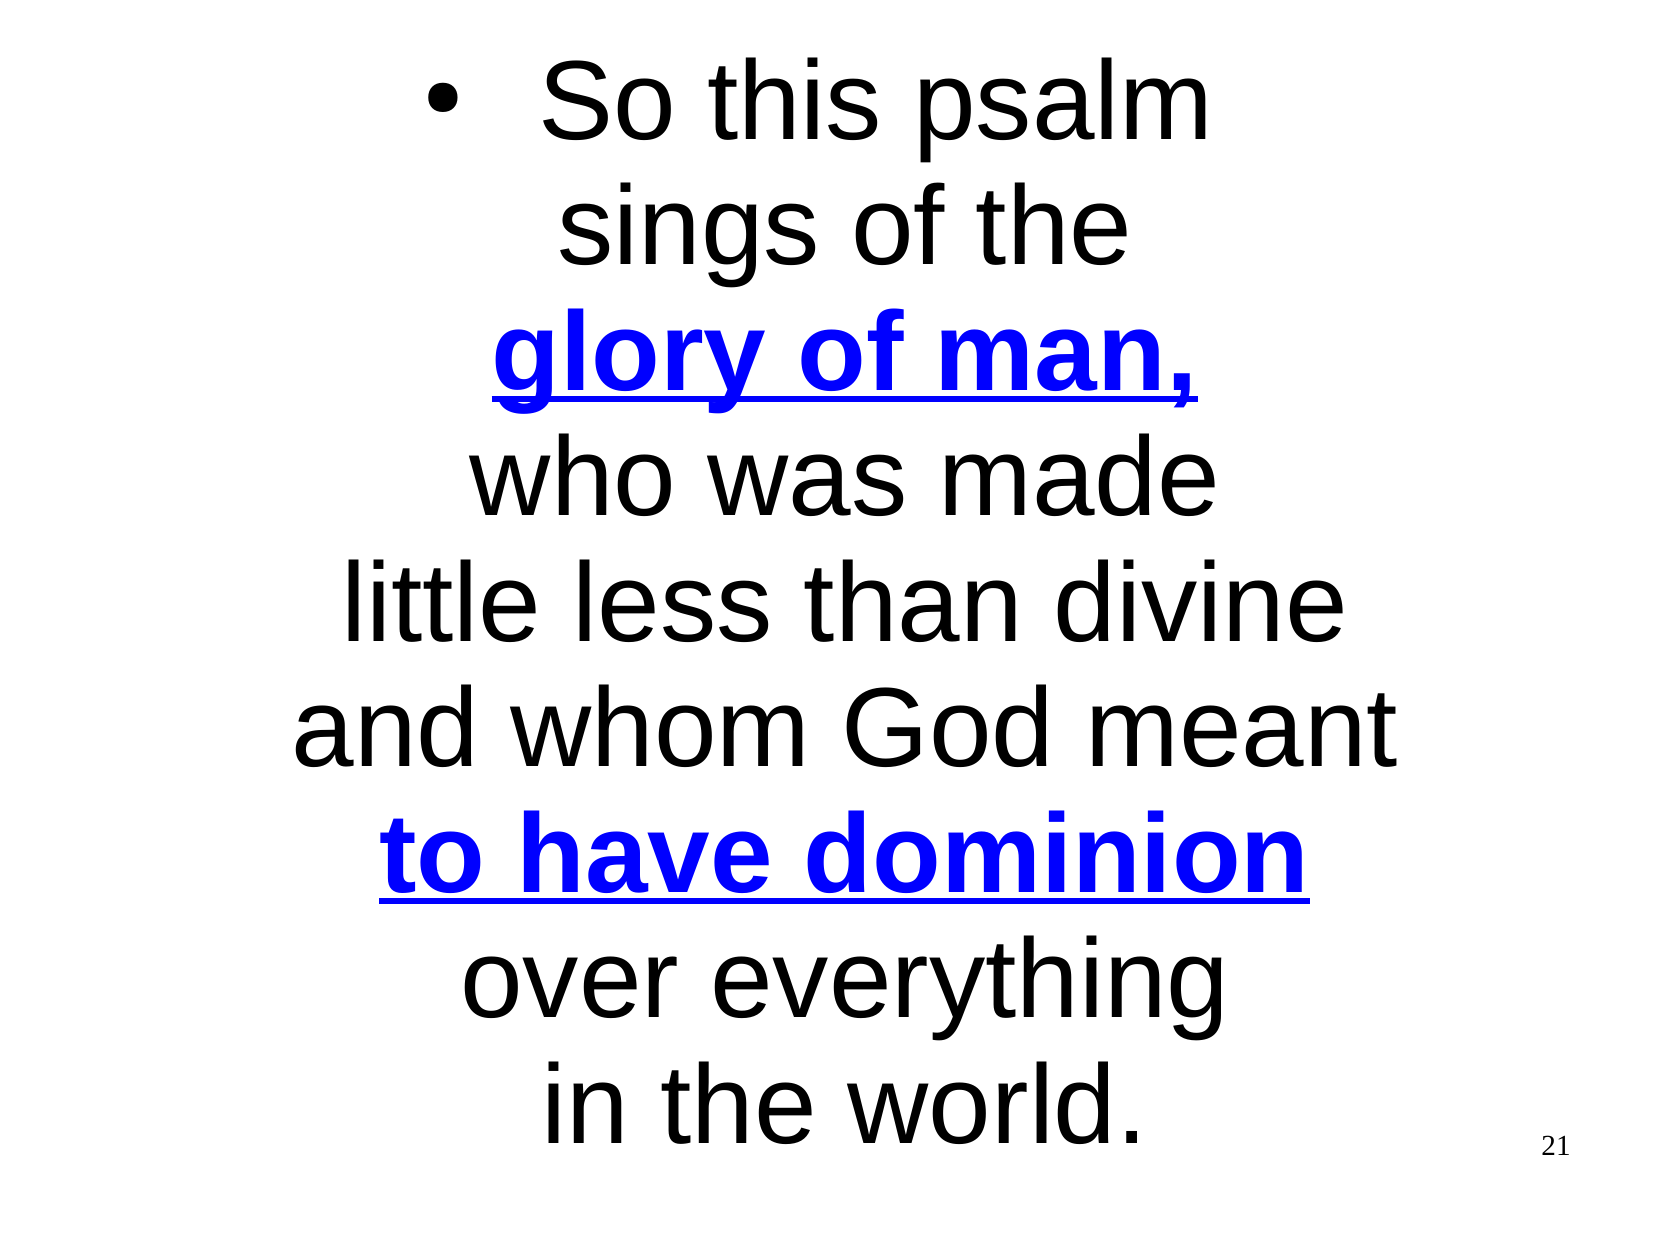

# So this psalm sings of the glory of man, who was made little less than divine and whom God meant to have dominion over everything in the world.
21